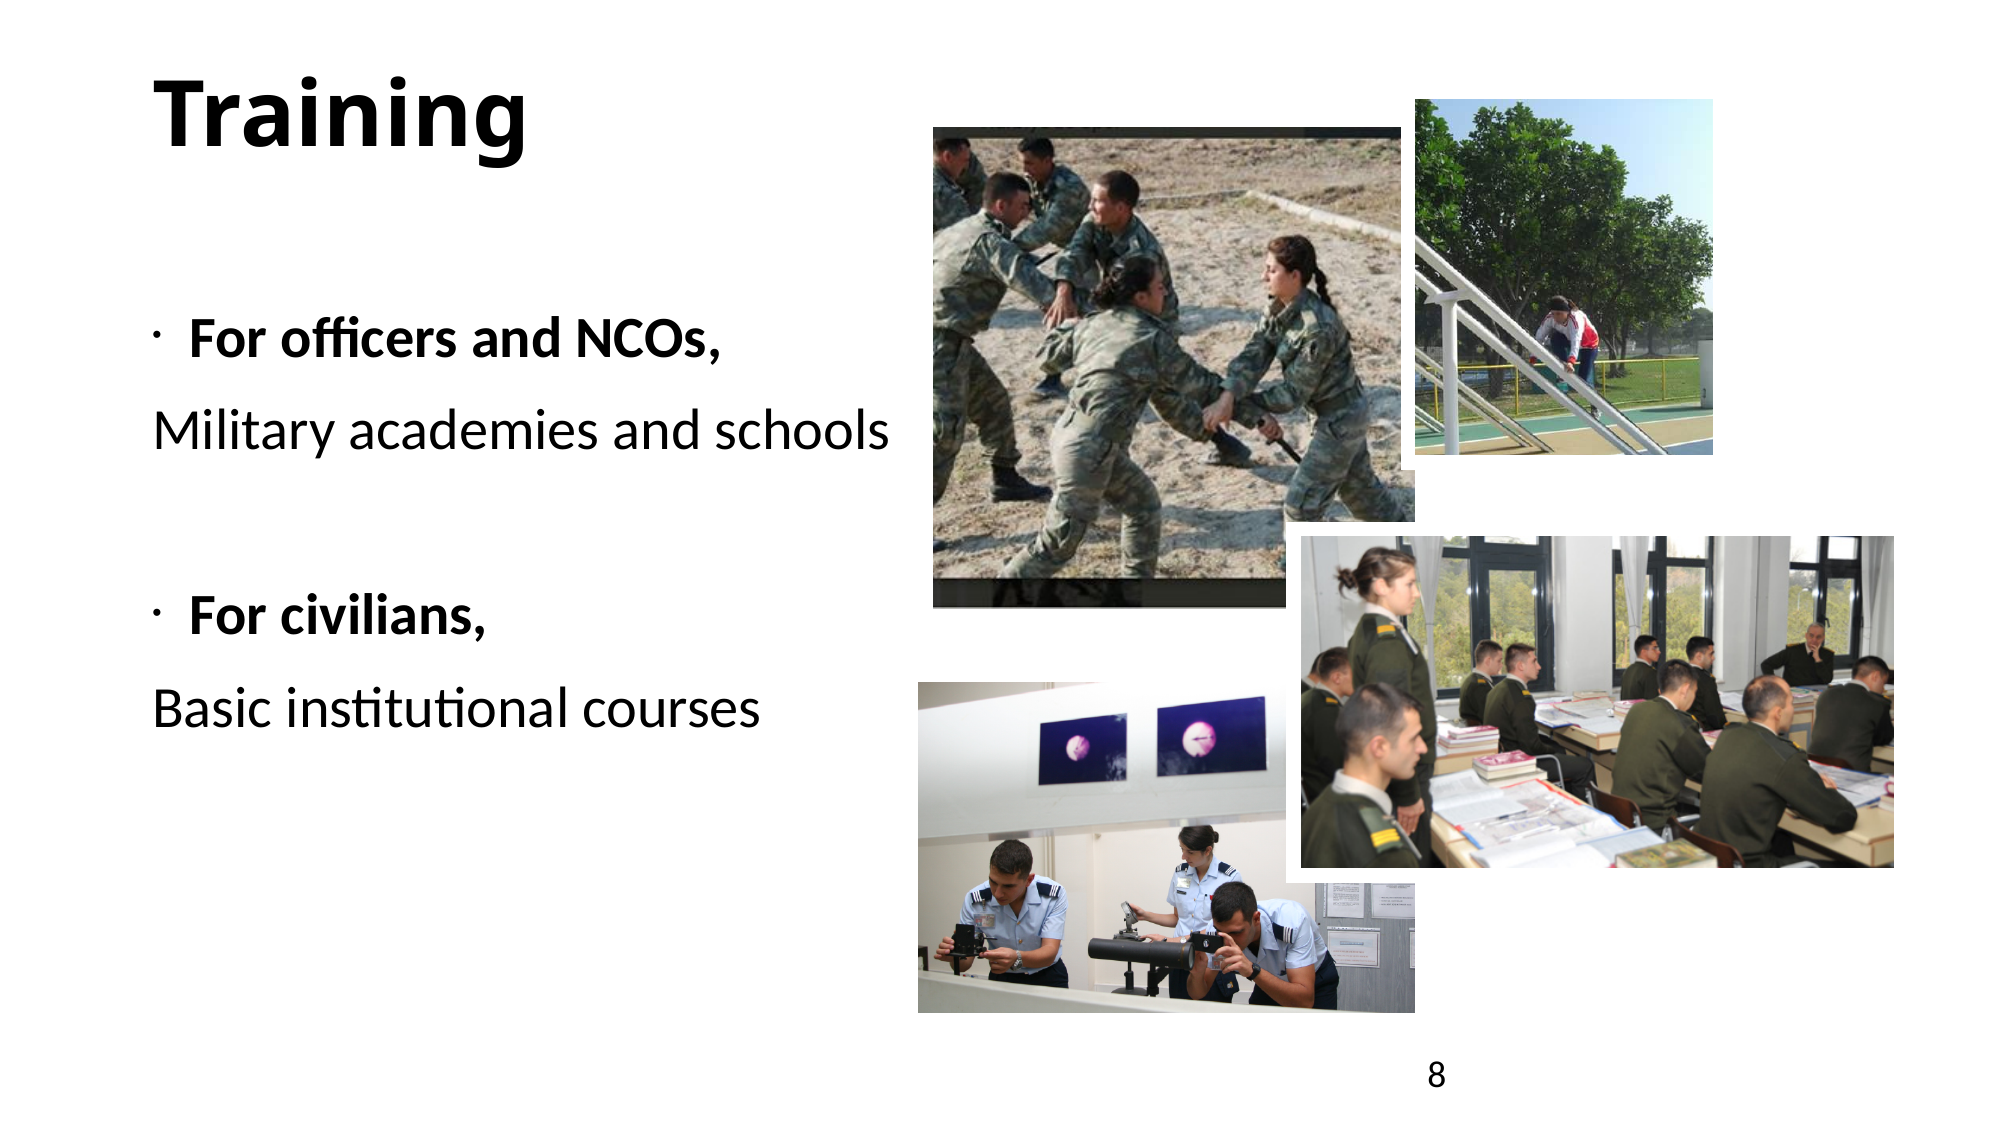

# Training
For officers and NCOs,
Military academies and schools
For civilians,
Basic institutional courses